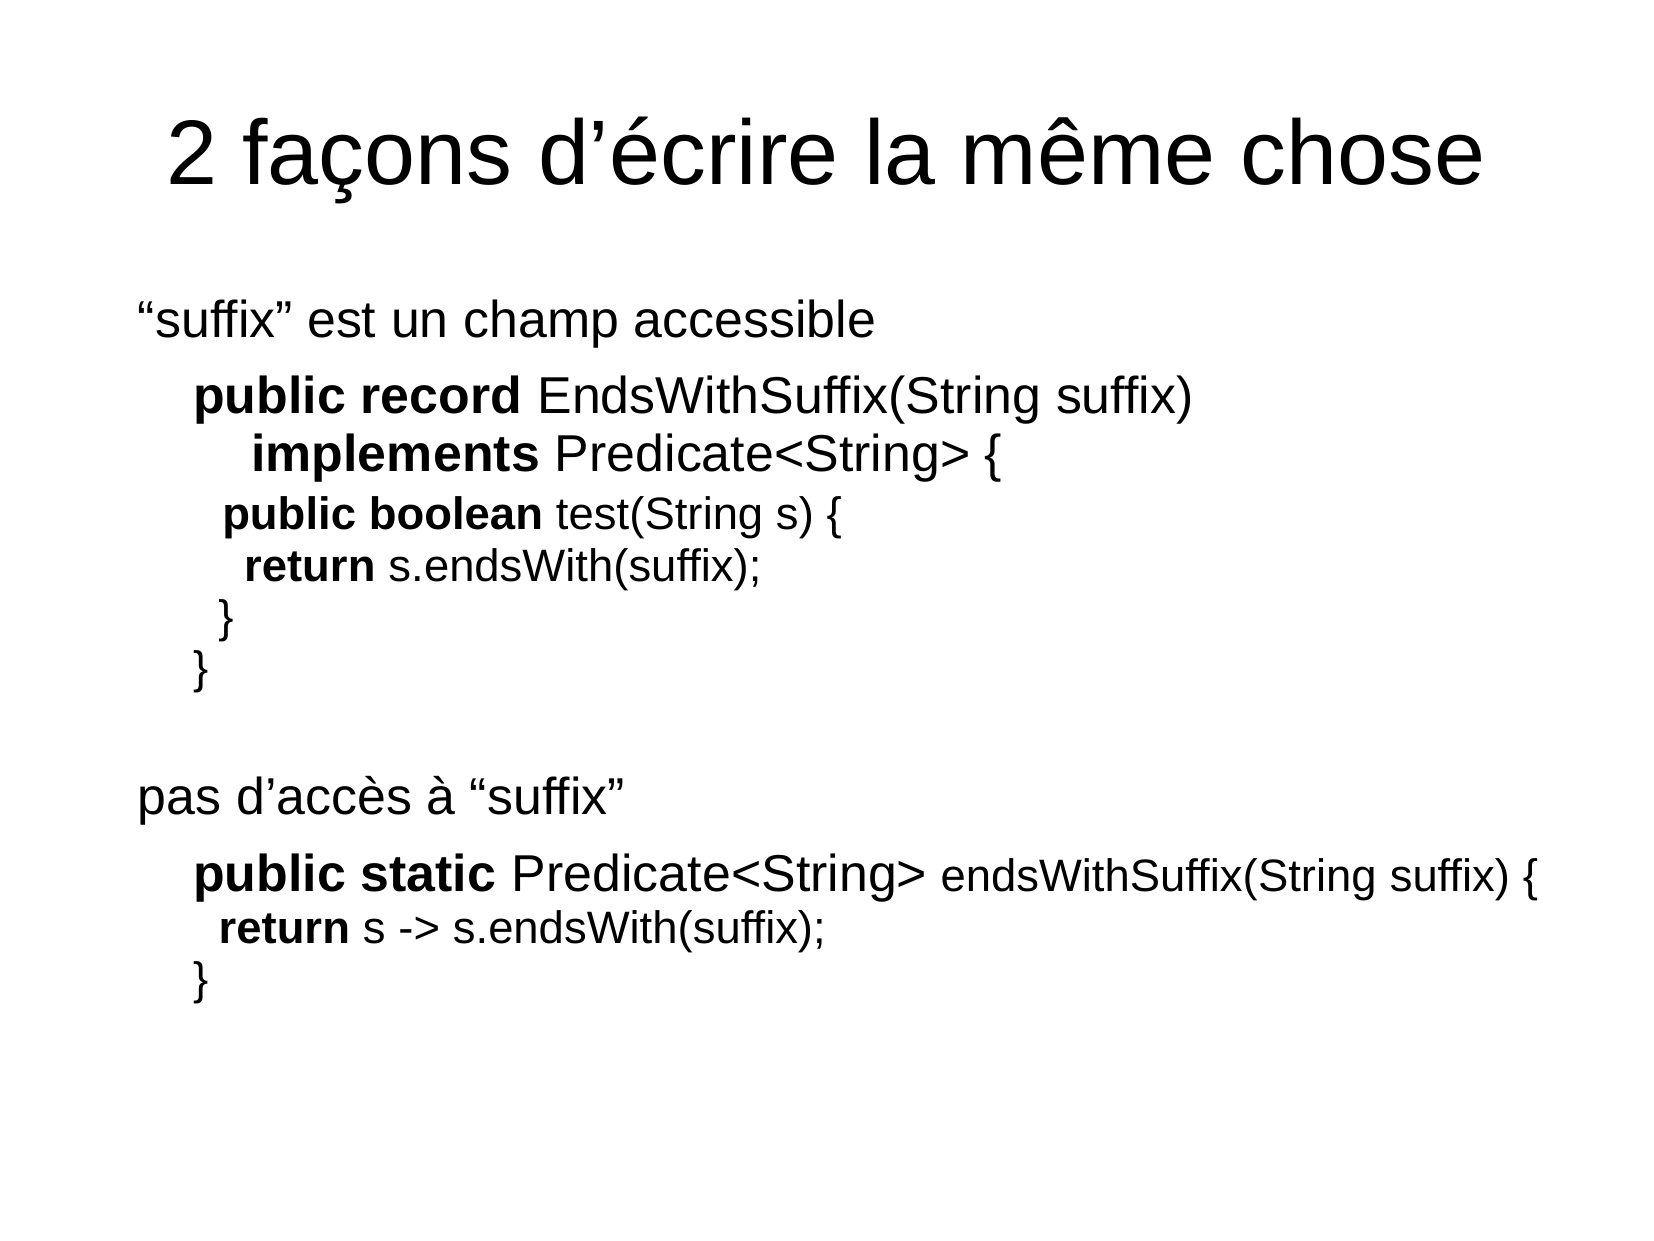

# 2 façons d’écrire la même chose
“suffix” est un champ accessible
public record EndsWithSuffix(String suffix)
 implements Predicate<String> {
 public boolean test(String s) {
 return s.endsWith(suffix);
 }
}
pas d’accès à “suffix”
public static Predicate<String> endsWithSuffix(String suffix) {
 return s -> s.endsWith(suffix);
}